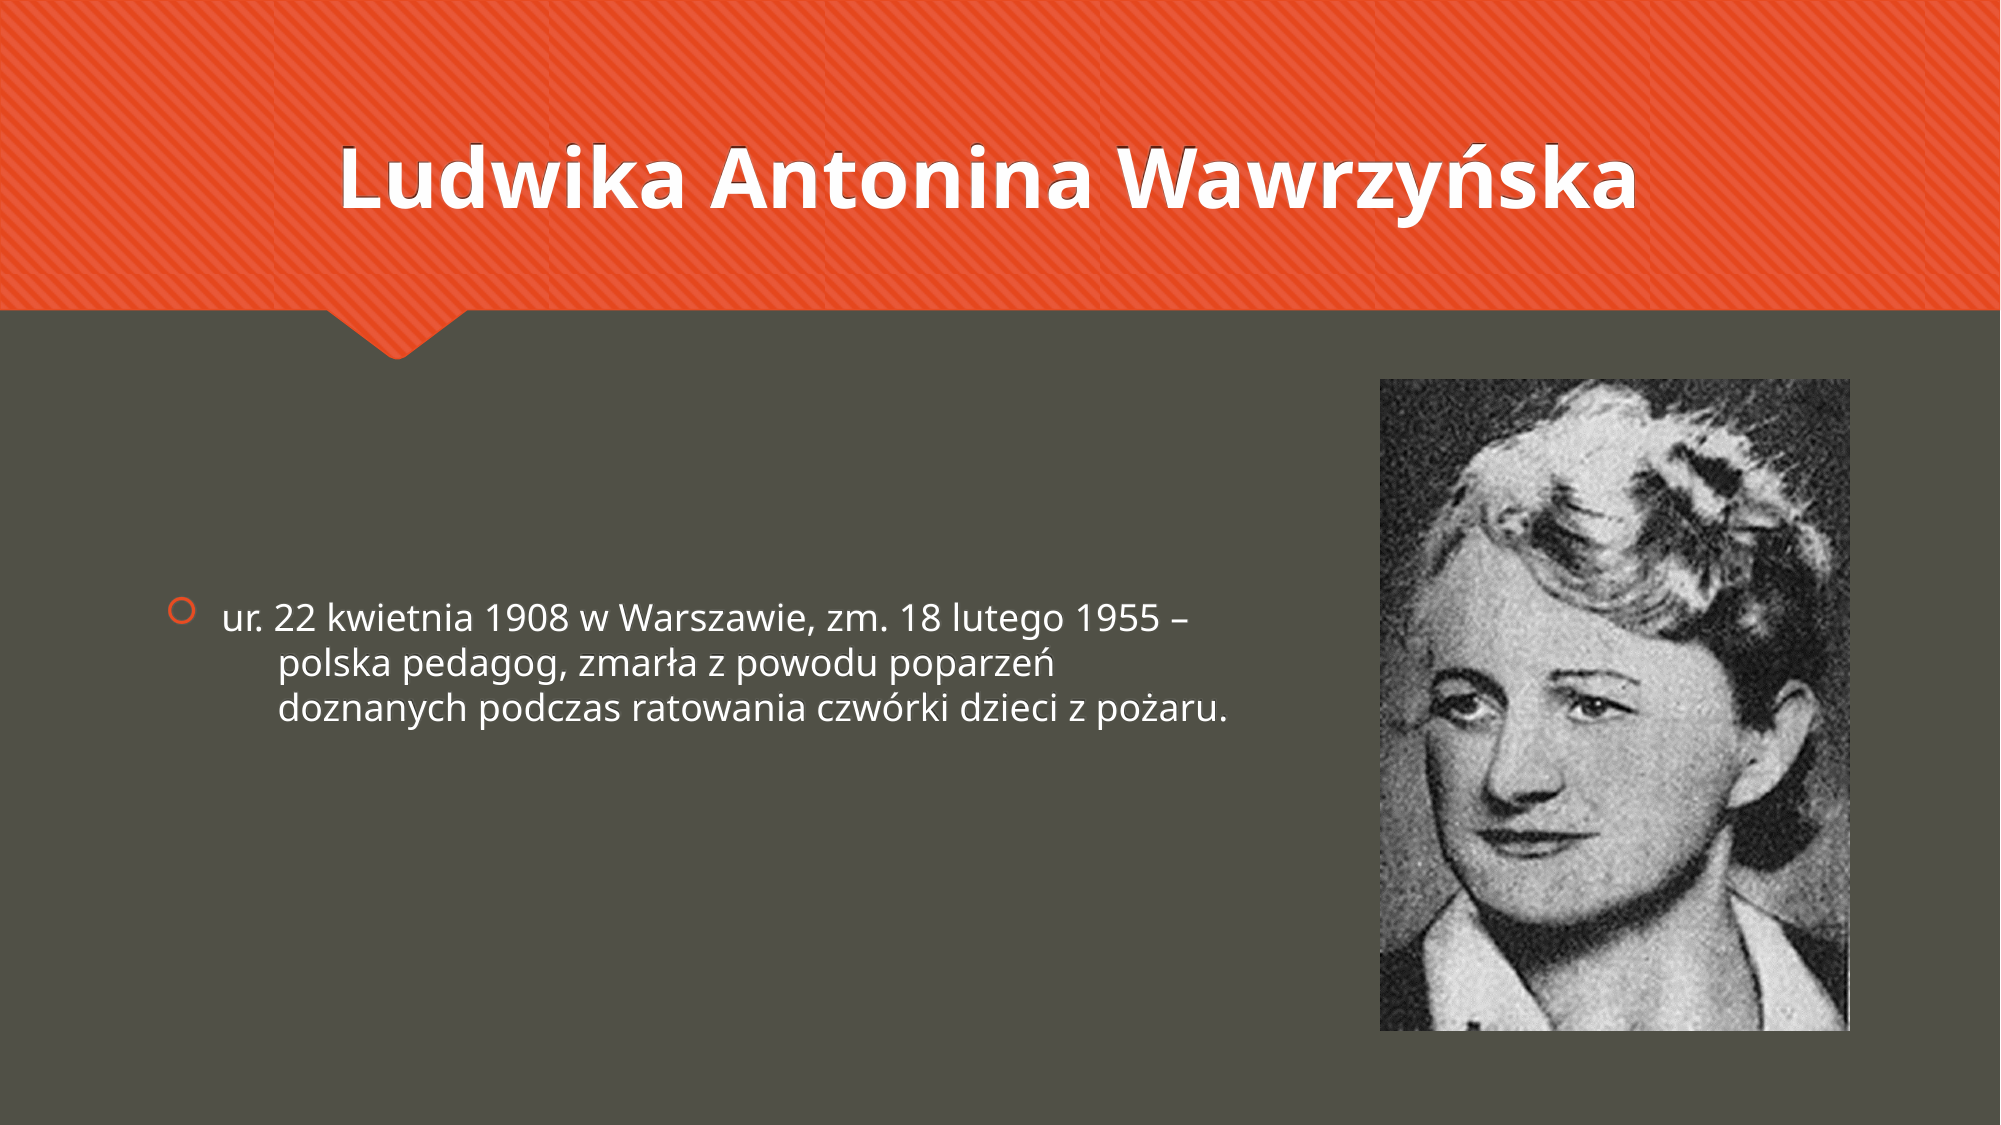

# Ludwika Antonina Wawrzyńska
ur. 22 kwietnia 1908 w Warszawie, zm. 18 lutego 1955 – polska pedagog, zmarła z powodu poparzeń doznanych podczas ratowania czwórki dzieci z pożaru.